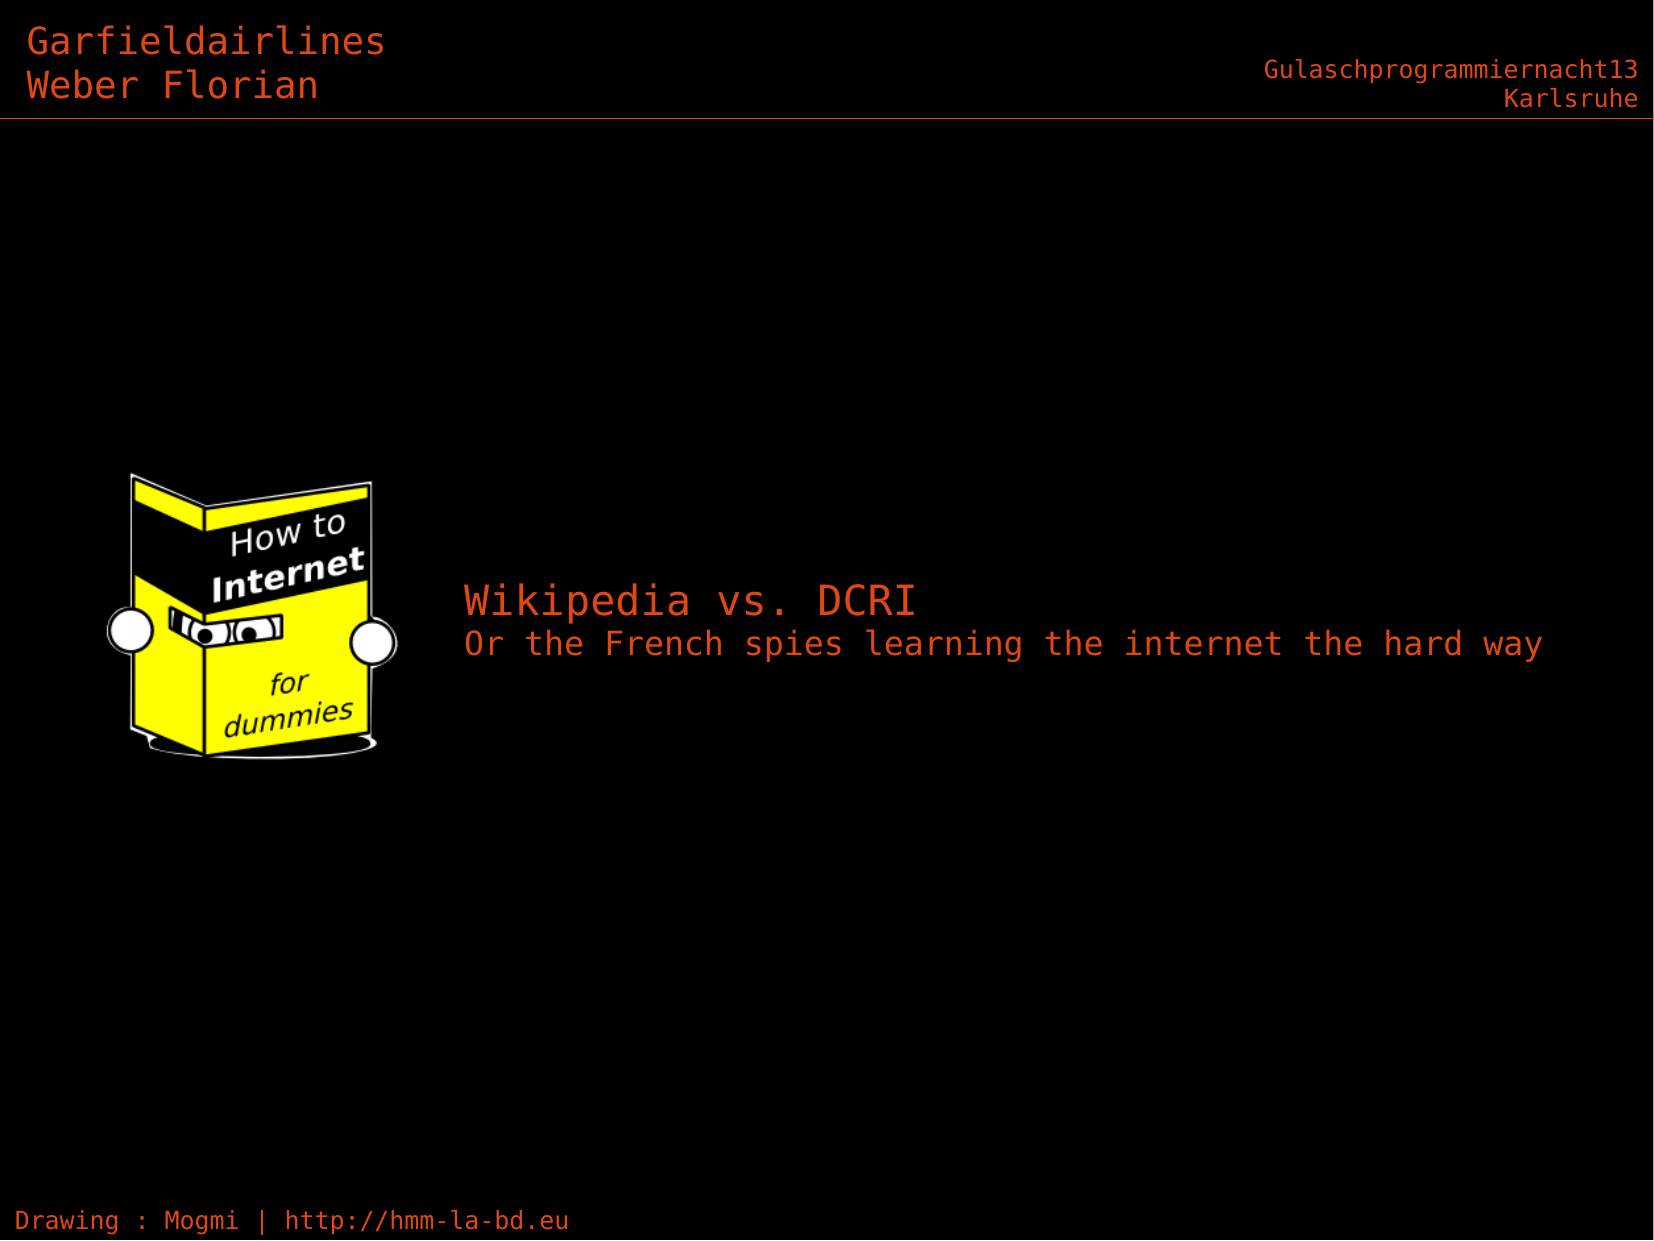

Garfieldairlines
Weber Florian
Gulaschprogrammiernacht13
Karlsruhe
Wikipedia vs. DCRI
Or the French spies learning the internet the hard way
Drawing : Mogmi | http://hmm-la-bd.eu